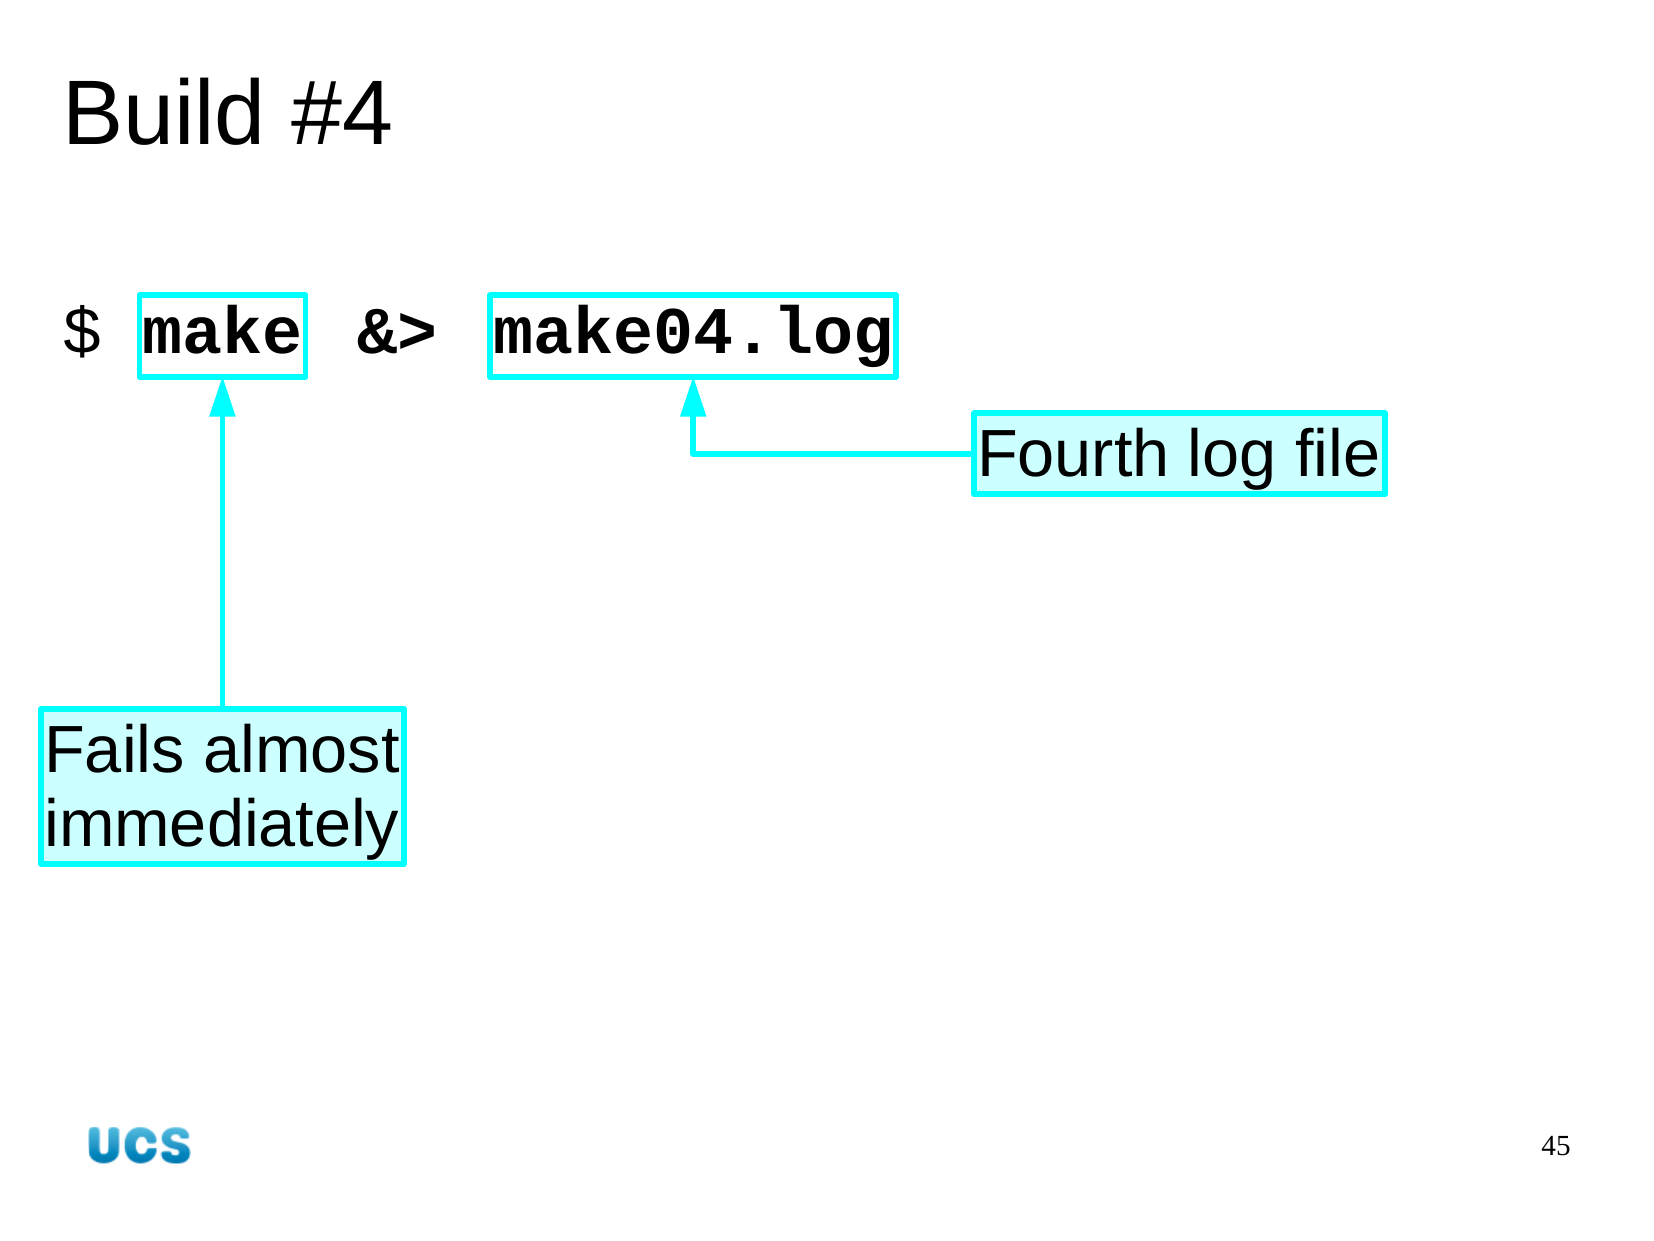

Build #4
$
make
&>
make04.log
Fourth log file
Fails almost
immediately
45